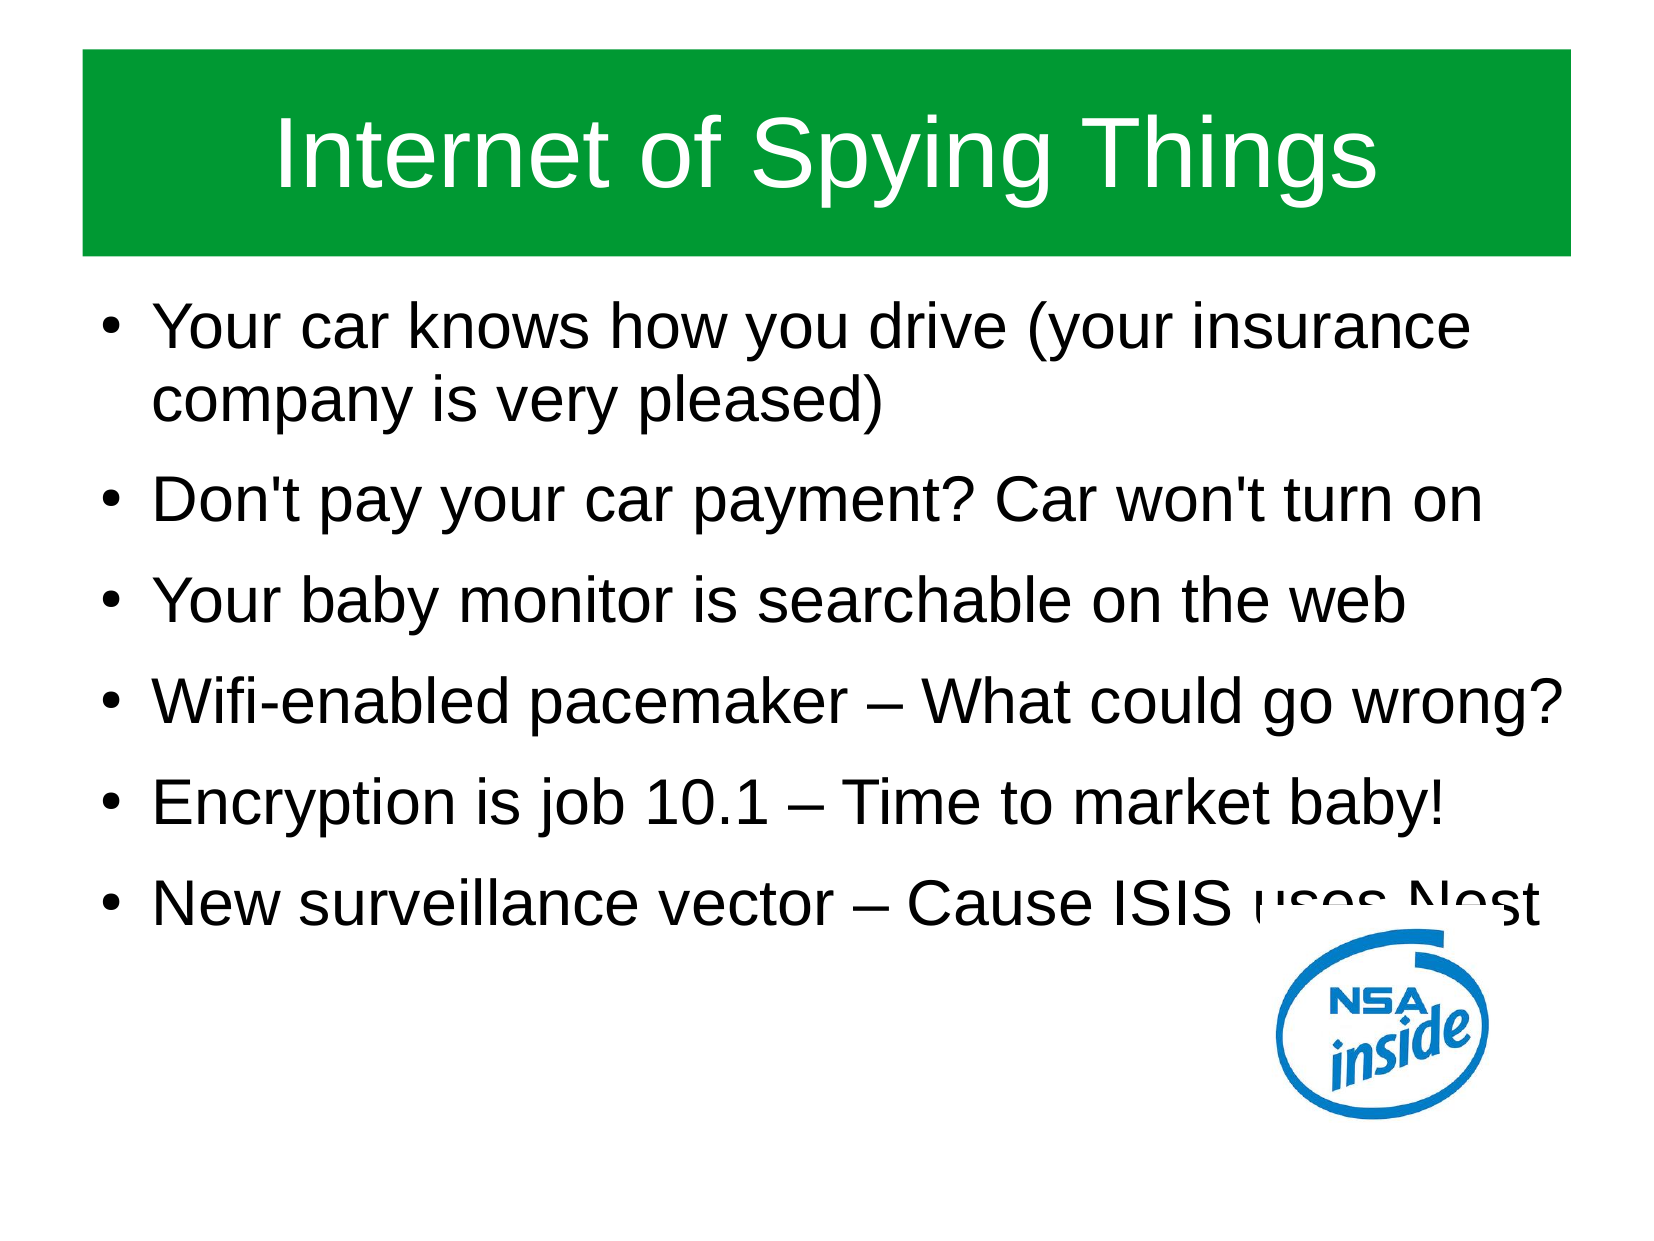

# Internet of Spying Things
Your car knows how you drive (your insurance company is very pleased)
Don't pay your car payment? Car won't turn on
Your baby monitor is searchable on the web
Wifi-enabled pacemaker – What could go wrong?
Encryption is job 10.1 – Time to market baby!
New surveillance vector – Cause ISIS uses Nest